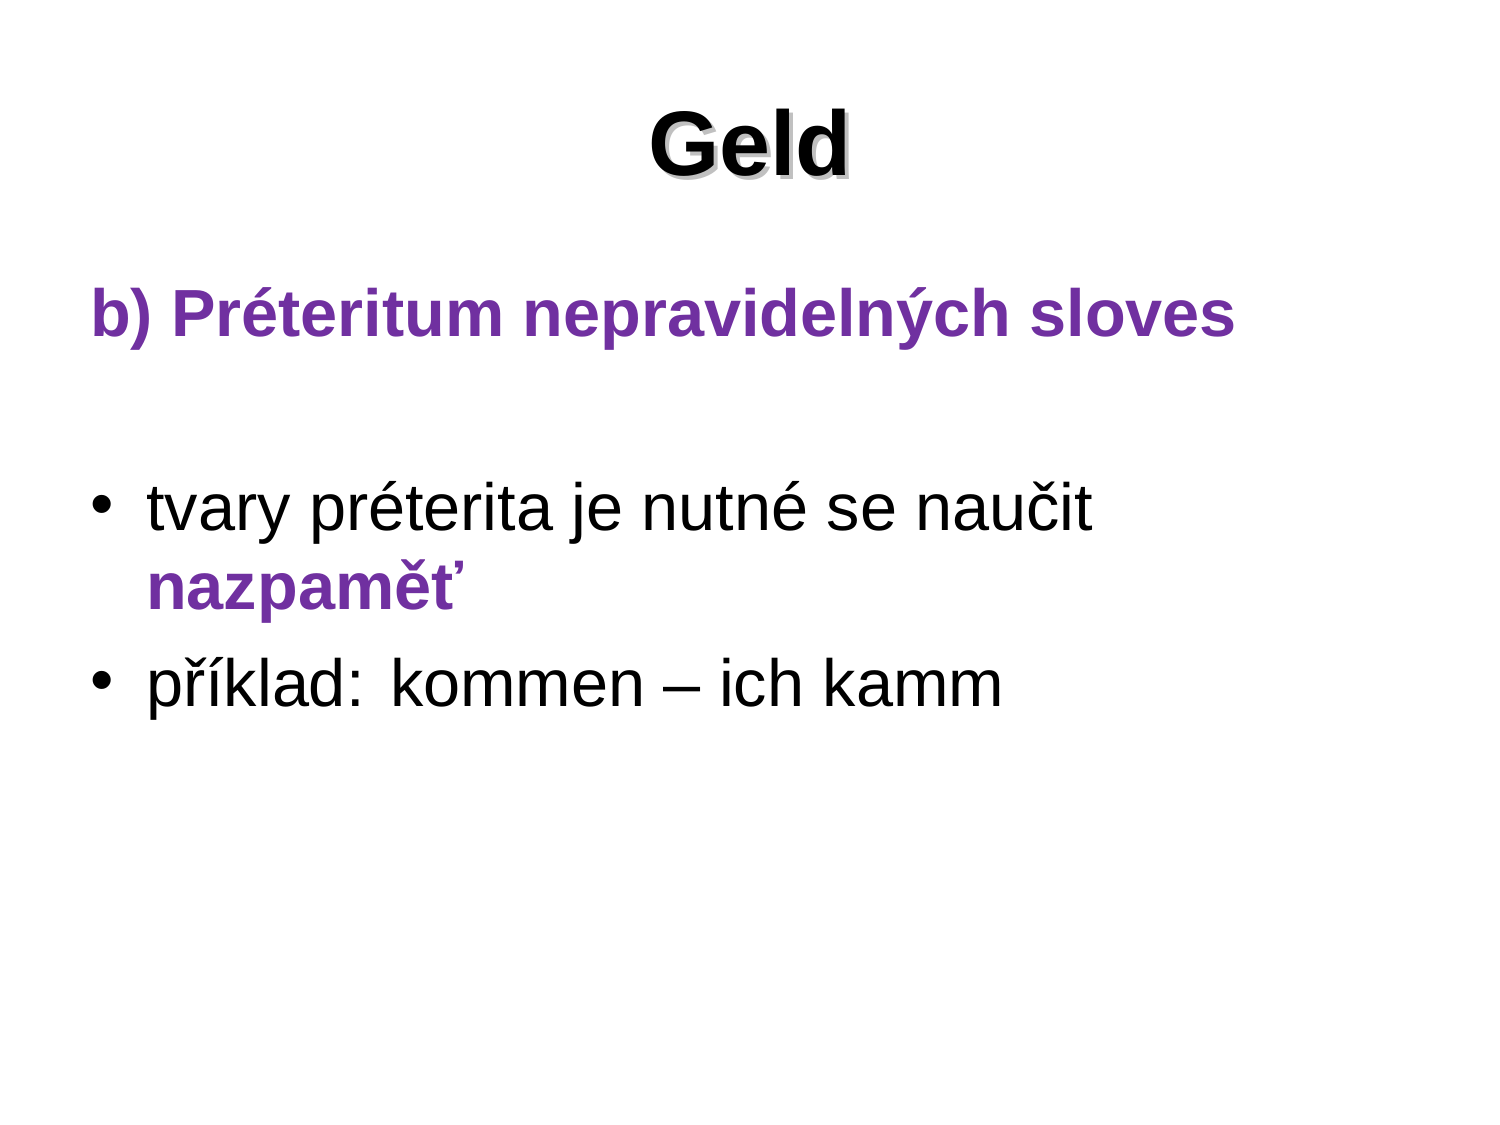

# Geld
b) Préteritum nepravidelných sloves
tvary préterita je nutné se naučit nazpaměť
příklad: 	kommen – ich kamm